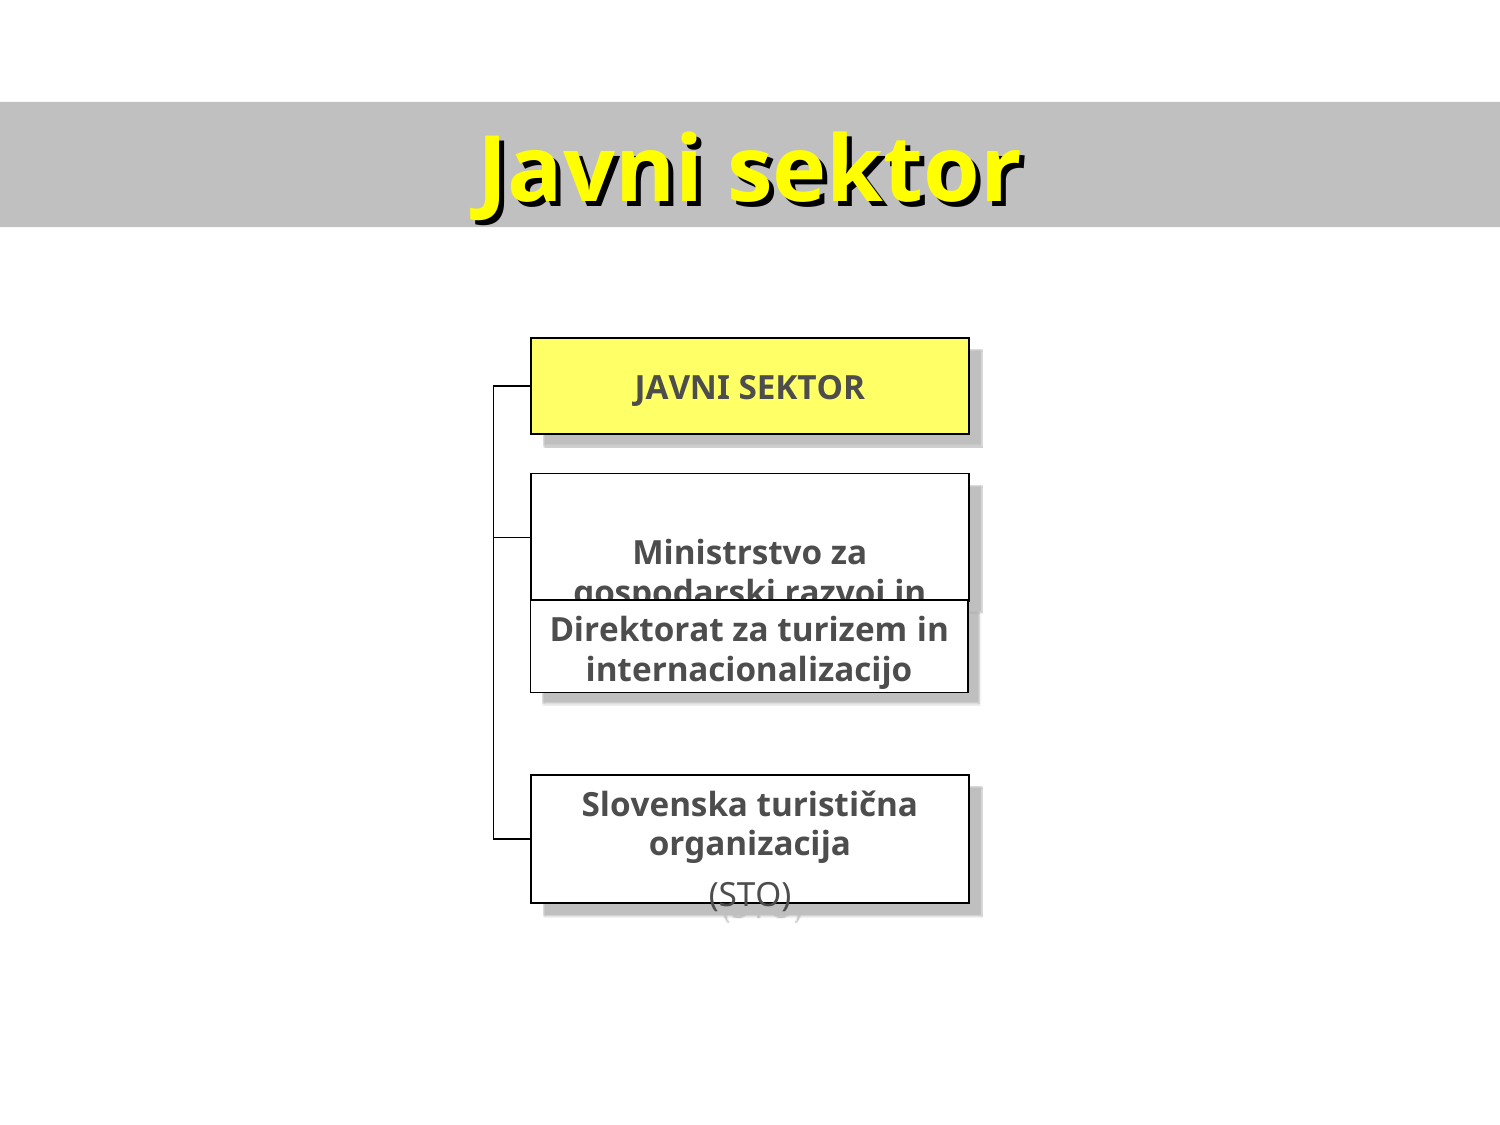

Javni sektor
JAVNI SEKTOR
Ministrstvo za gospodarski razvoj in tehnologijo
‏
Direktorat za turizem in internacionalizacijo
Slovenska turistična organizacija
(STO)‏